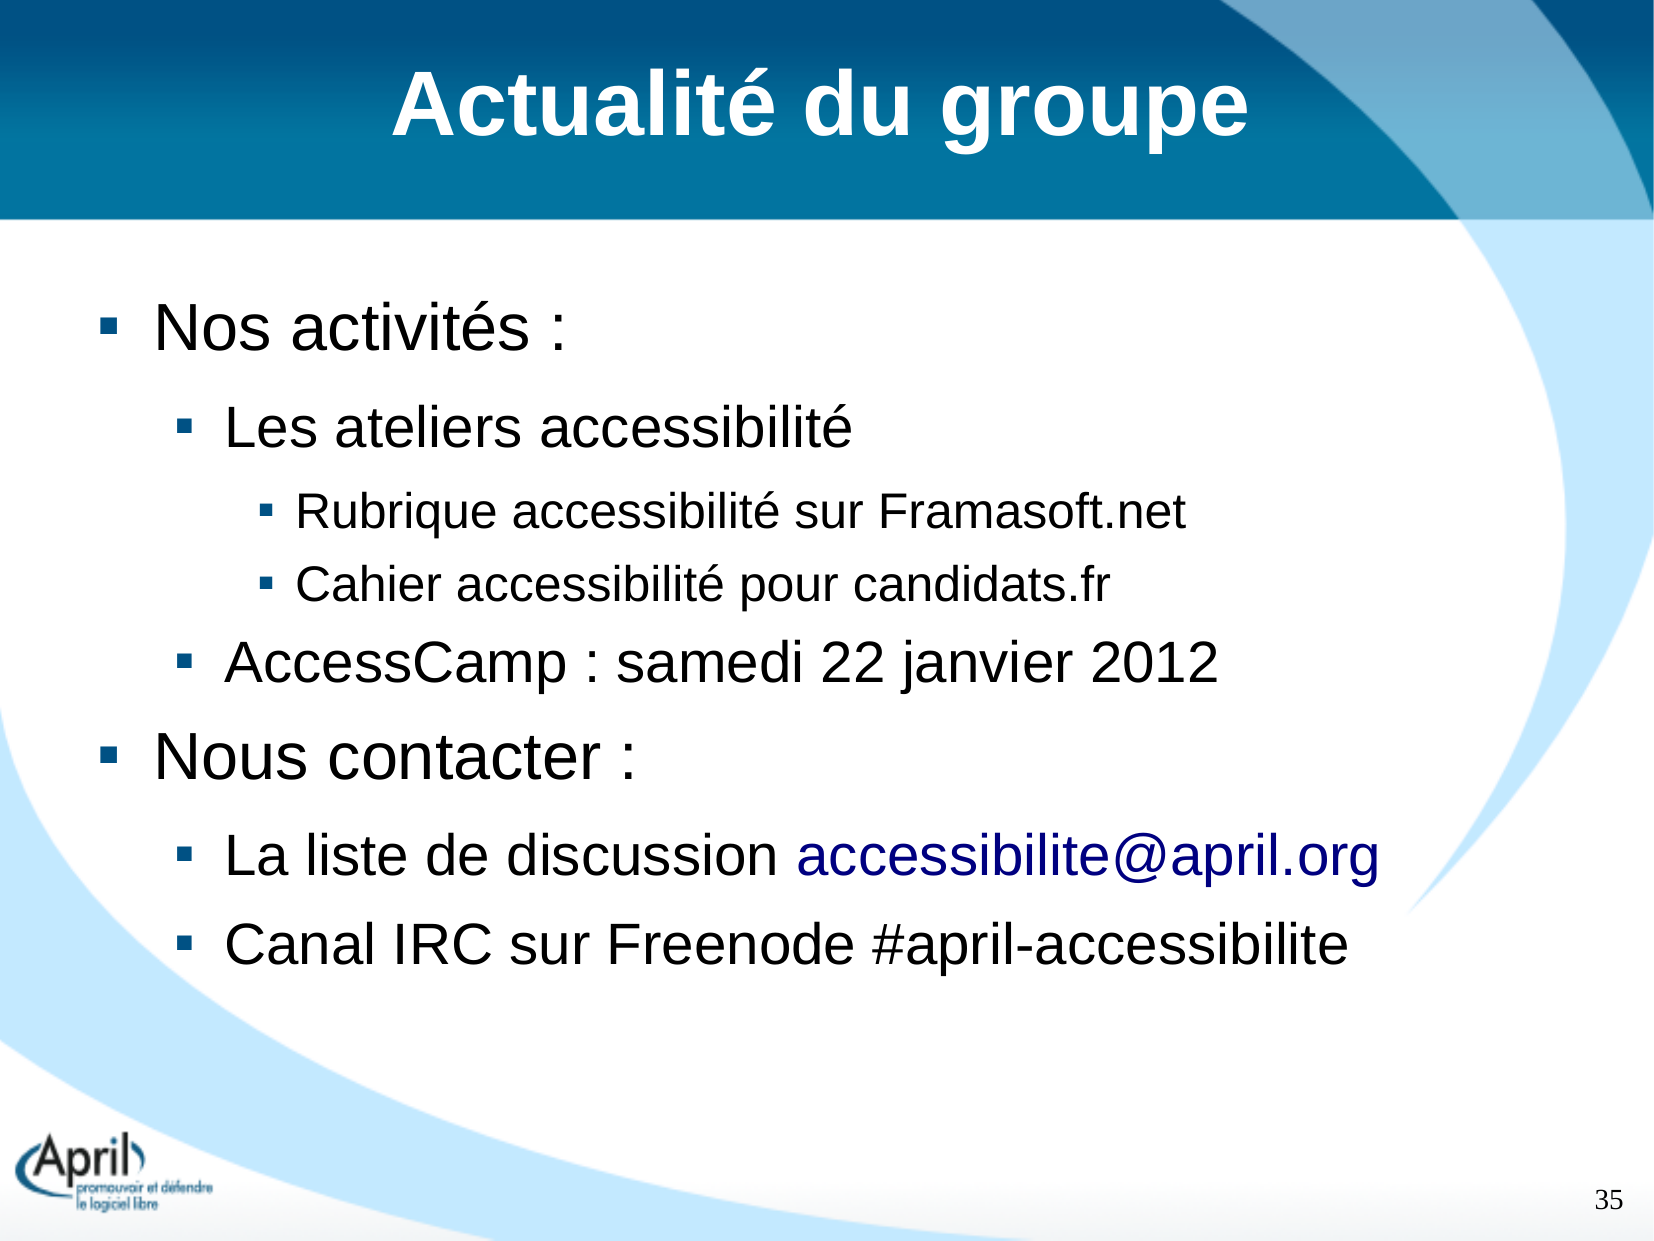

# Actualité du groupe
Nos activités :
Les ateliers accessibilité
Rubrique accessibilité sur Framasoft.net
Cahier accessibilité pour candidats.fr
AccessCamp : samedi 22 janvier 2012
Nous contacter :
La liste de discussion accessibilite@april.org
Canal IRC sur Freenode #april-accessibilite
35